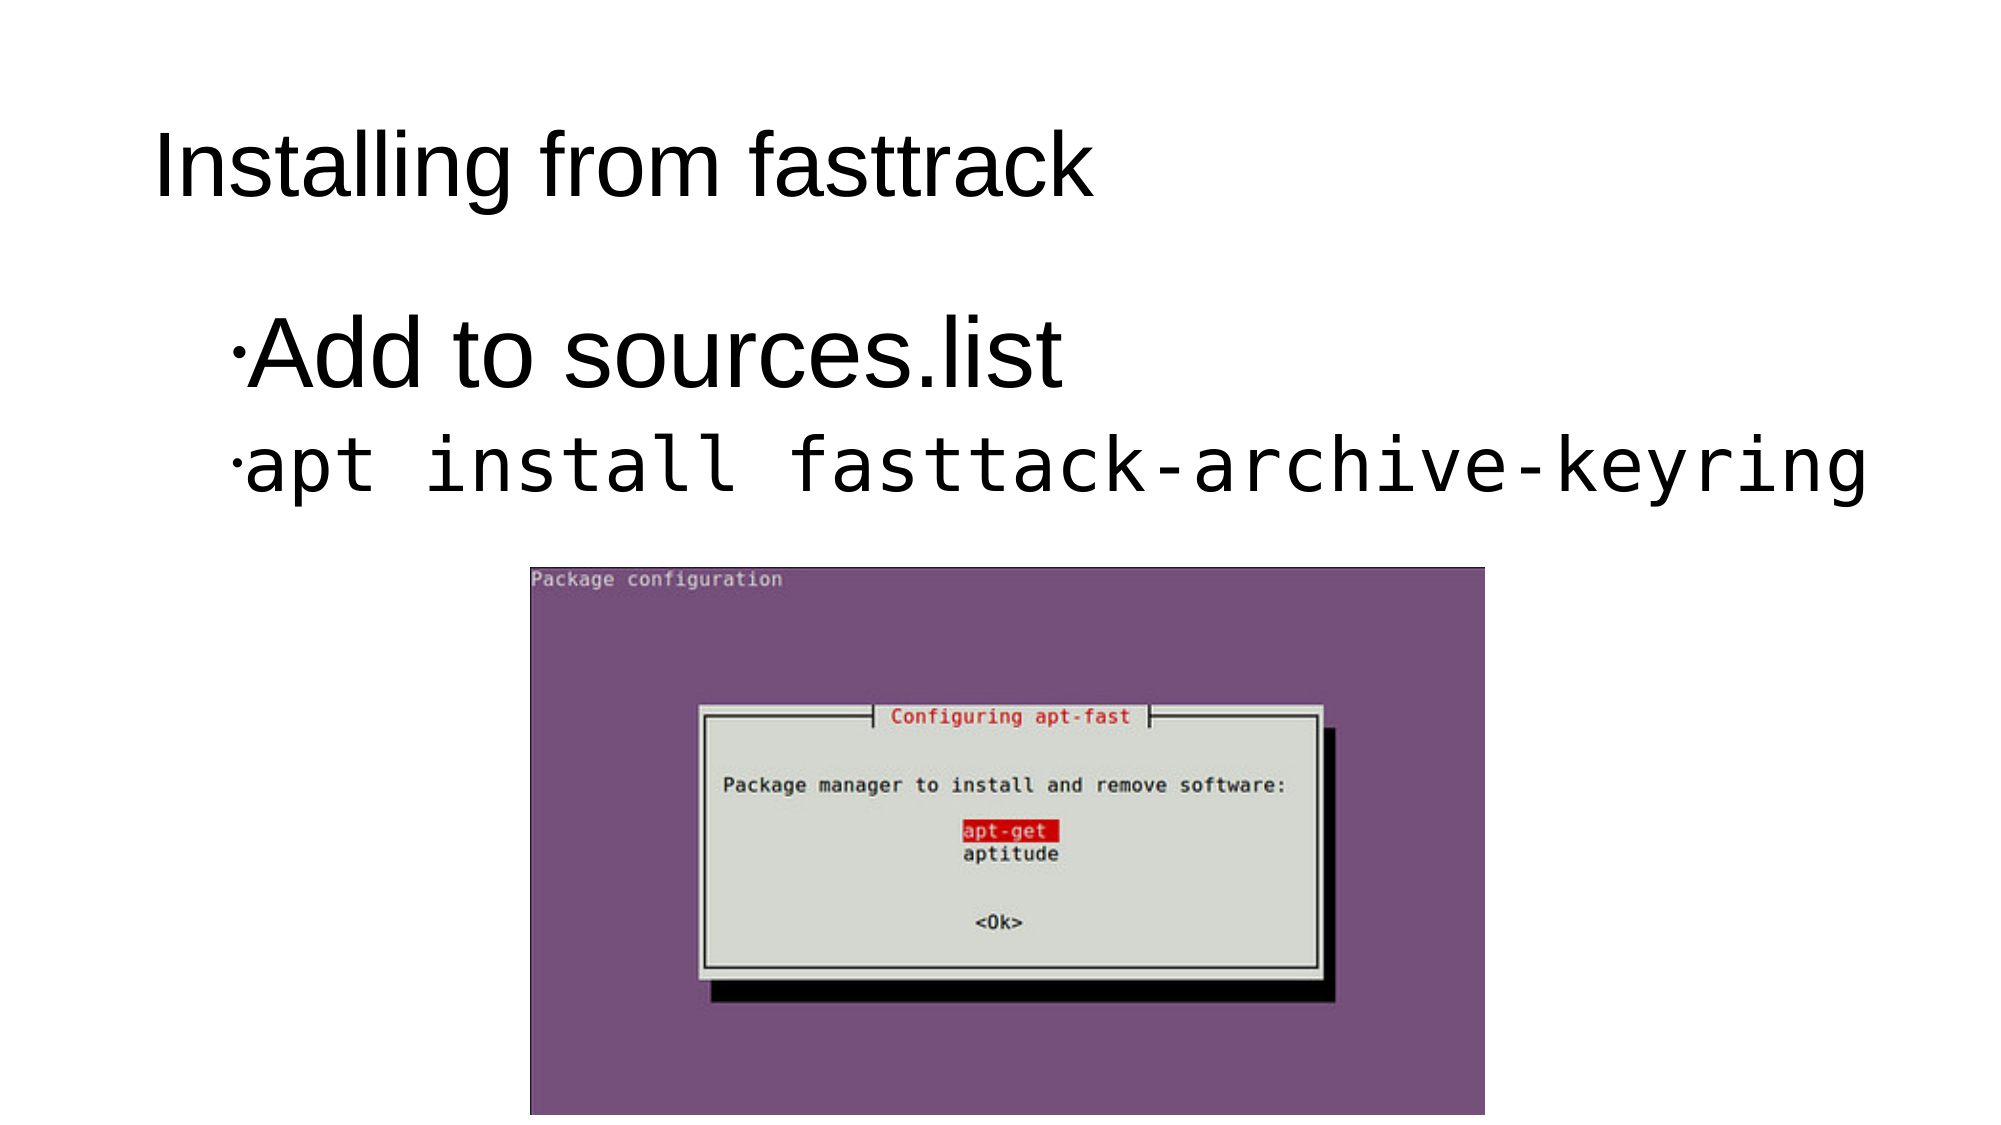

# Installing from fasttrack
Add to sources.list
apt install fasttack-archive-keyring